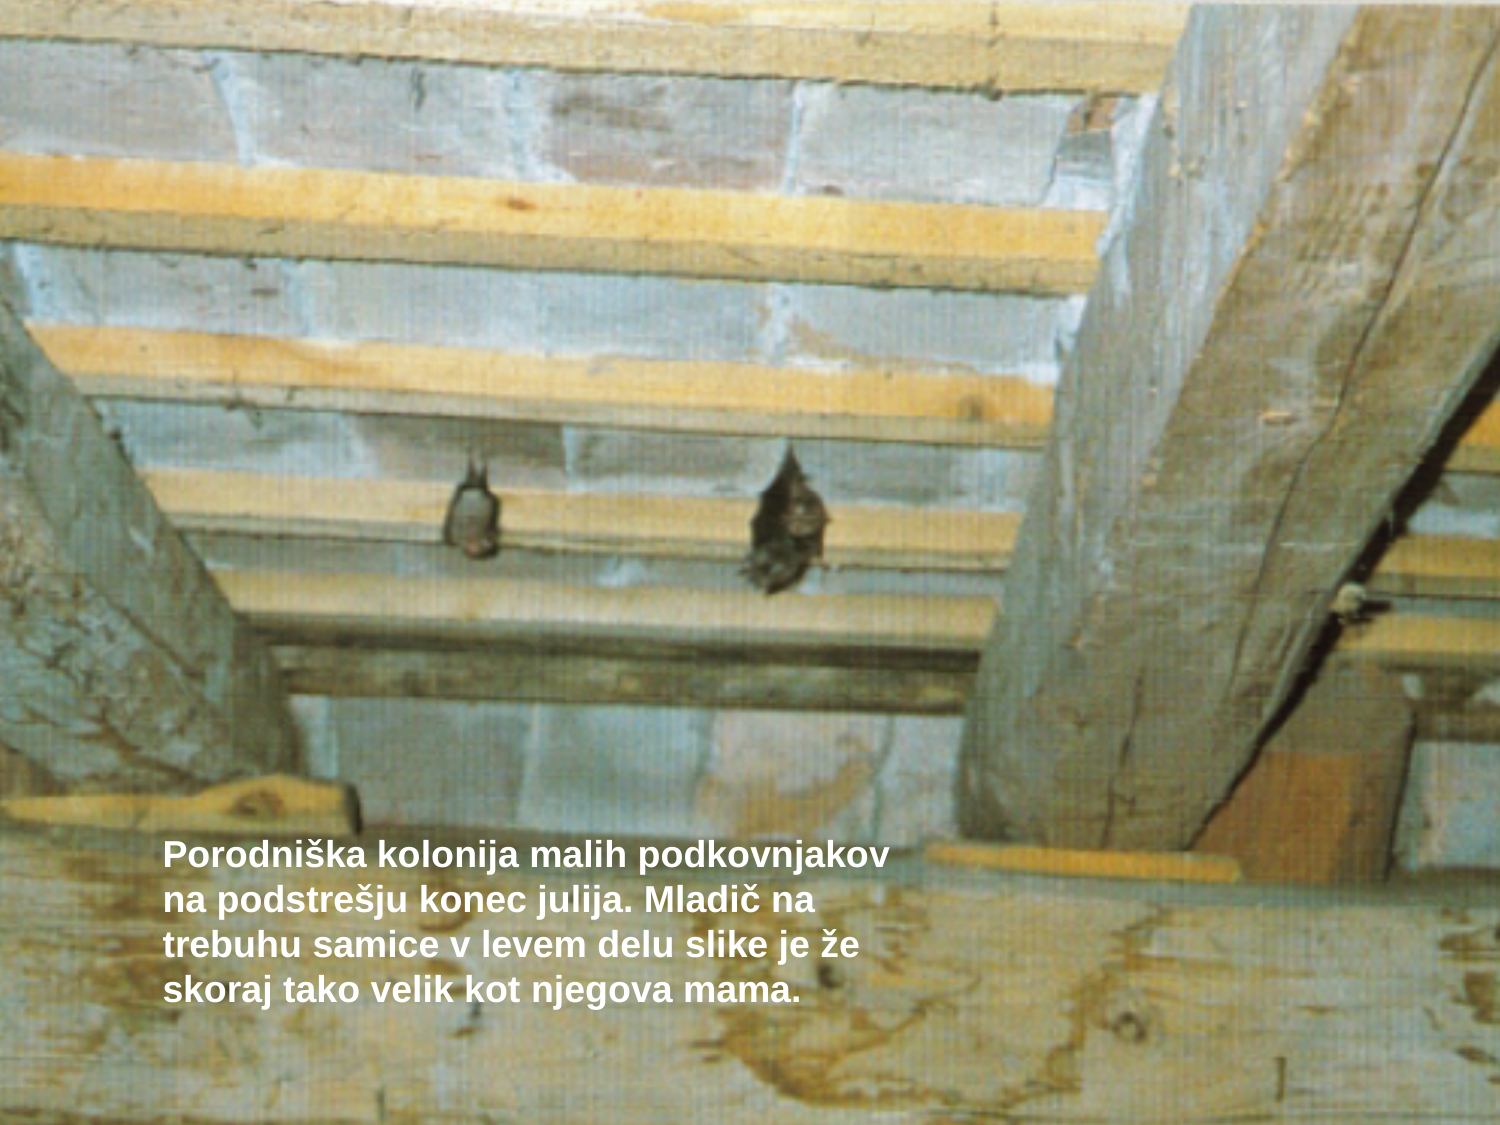

#
Porodniška kolonija malih podkovnjakov na podstrešju konec julija. Mladič na trebuhu samice v levem delu slike je že skoraj tako velik kot njegova mama.